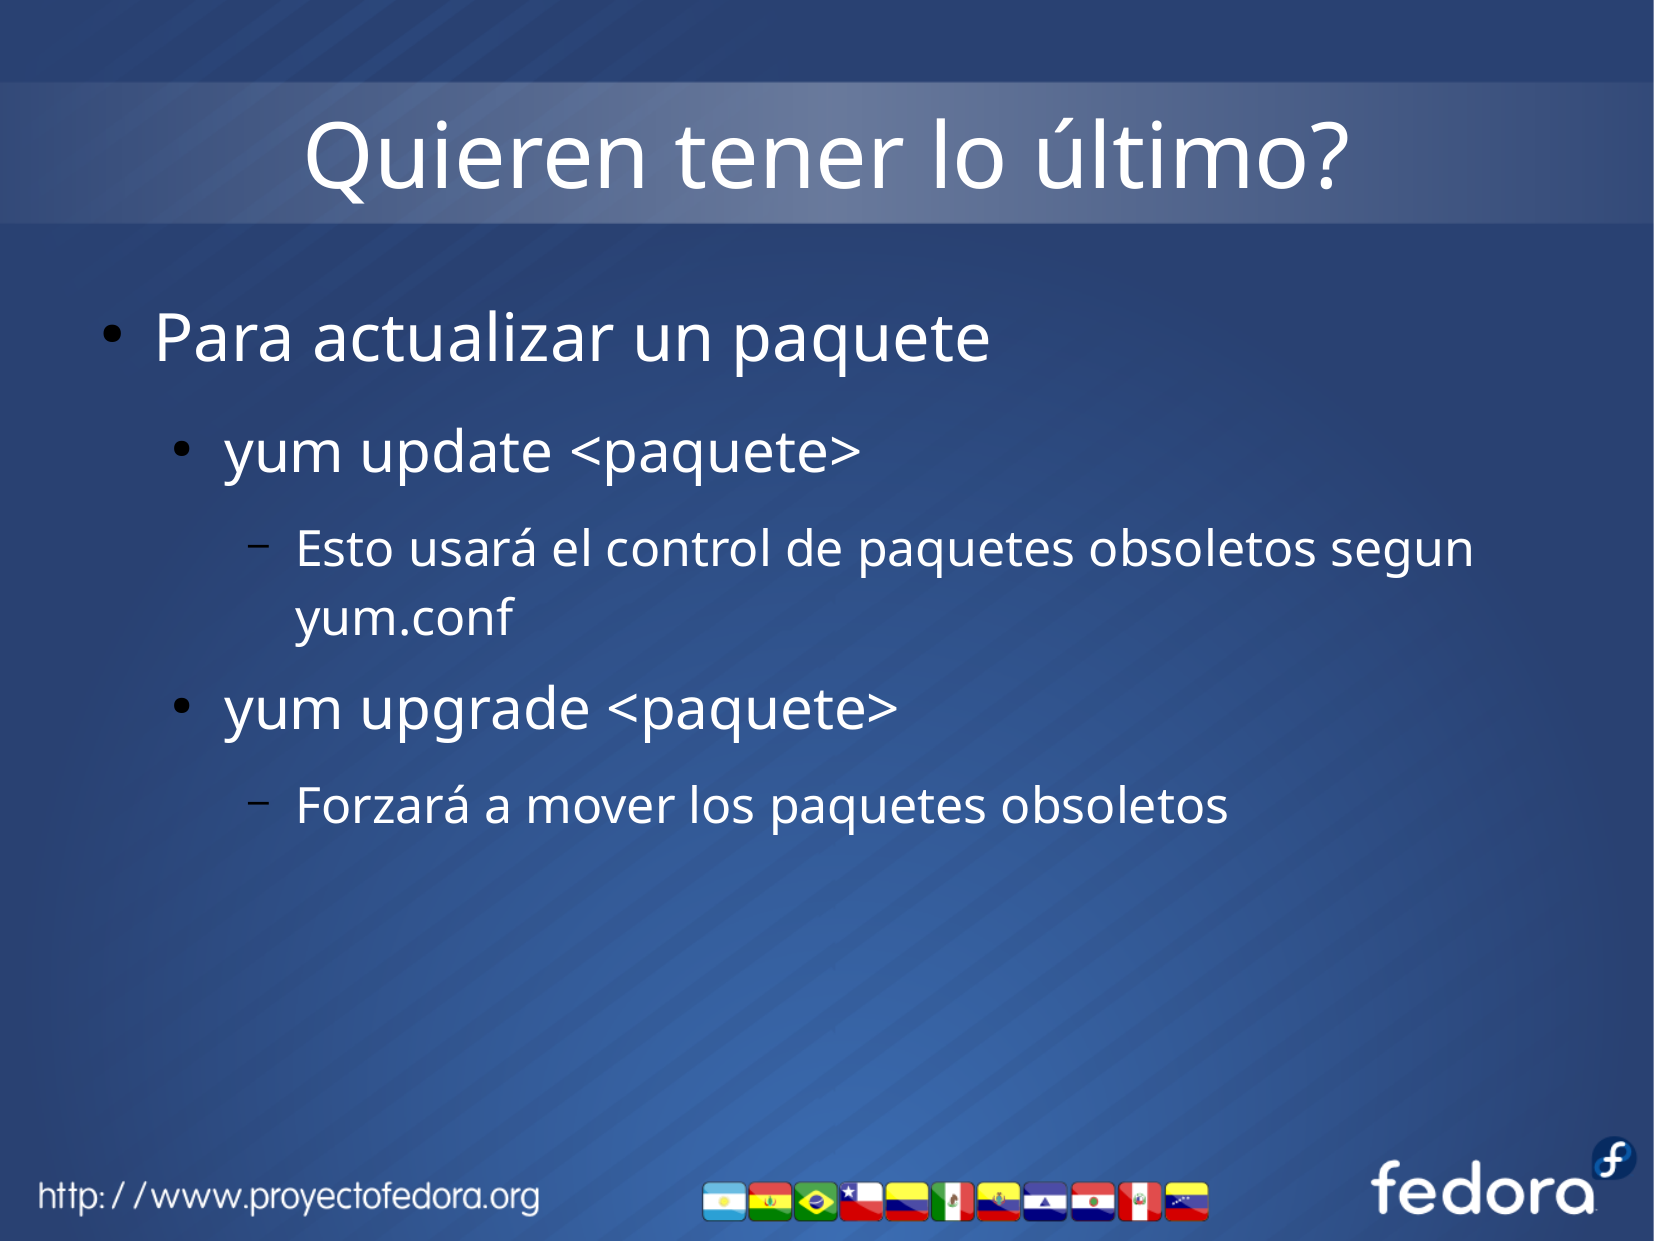

# Quieren tener lo último?
Para actualizar un paquete
yum update <paquete>
Esto usará el control de paquetes obsoletos segun yum.conf
yum upgrade <paquete>
Forzará a mover los paquetes obsoletos